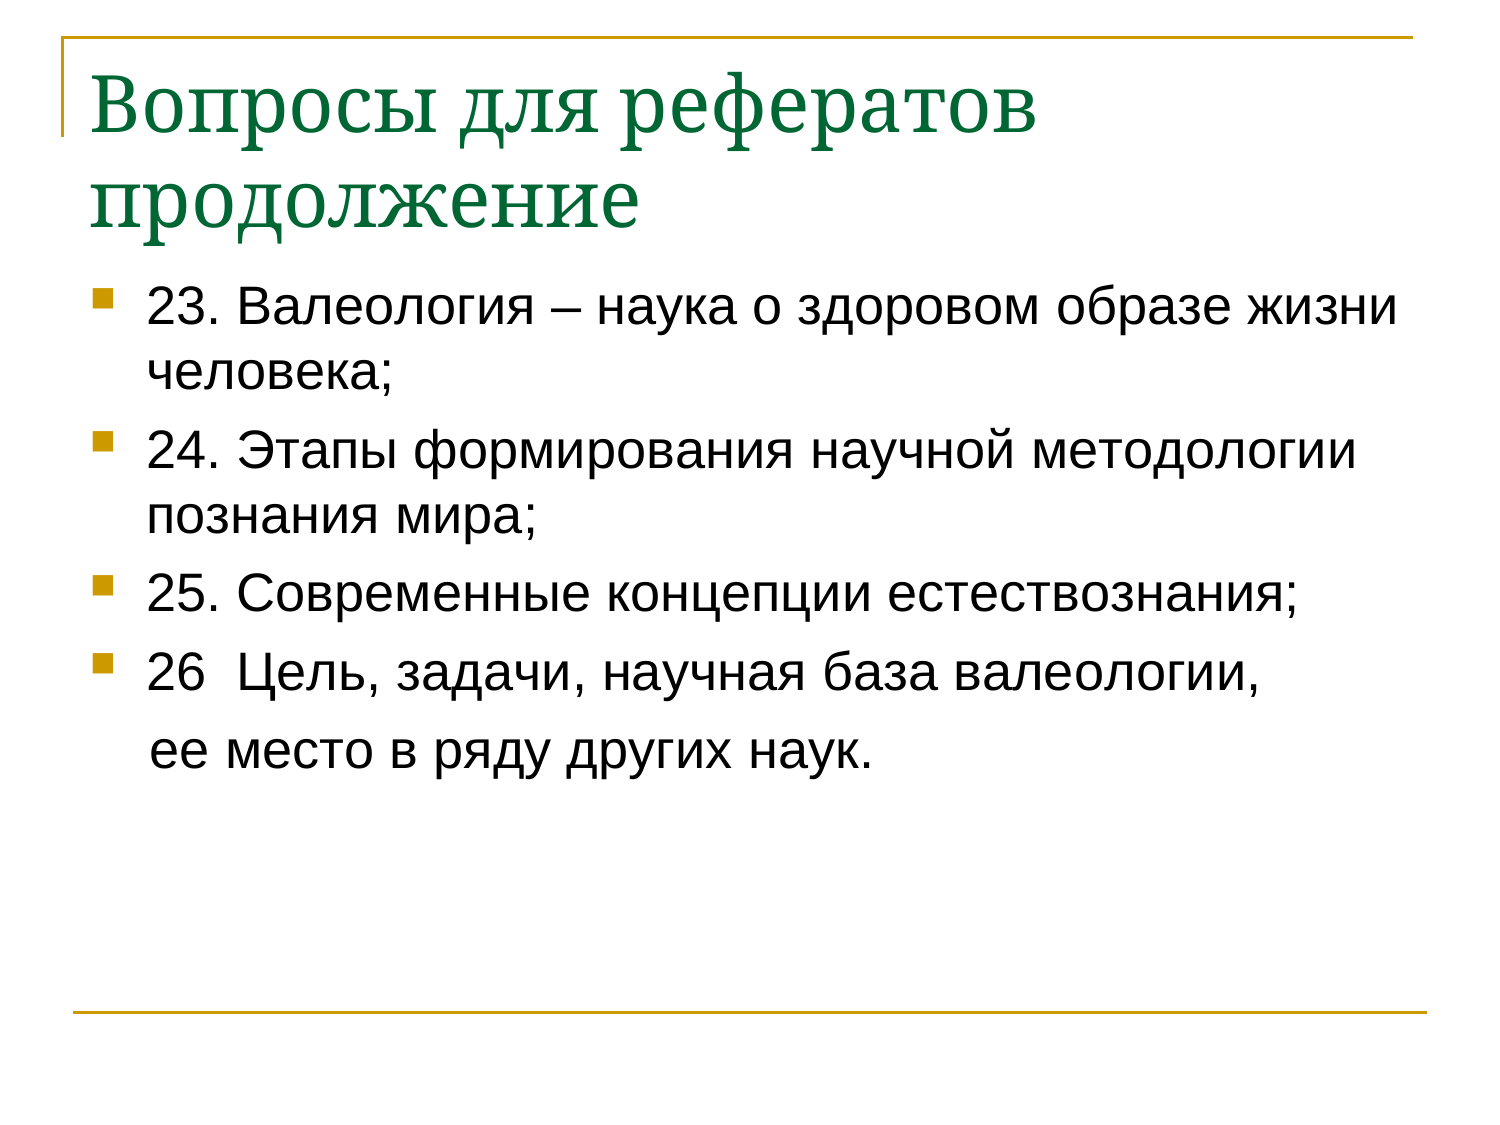

Вопросы для рефератов
продолжение
# 23. Валеология – наука о здоровом образе жизни человека;
24. Этапы формирования научной методологии познания мира;
25. Современные концепции естествознания;
26 Цель, задачи, научная база валеологии,
 ее место в ряду других наук.